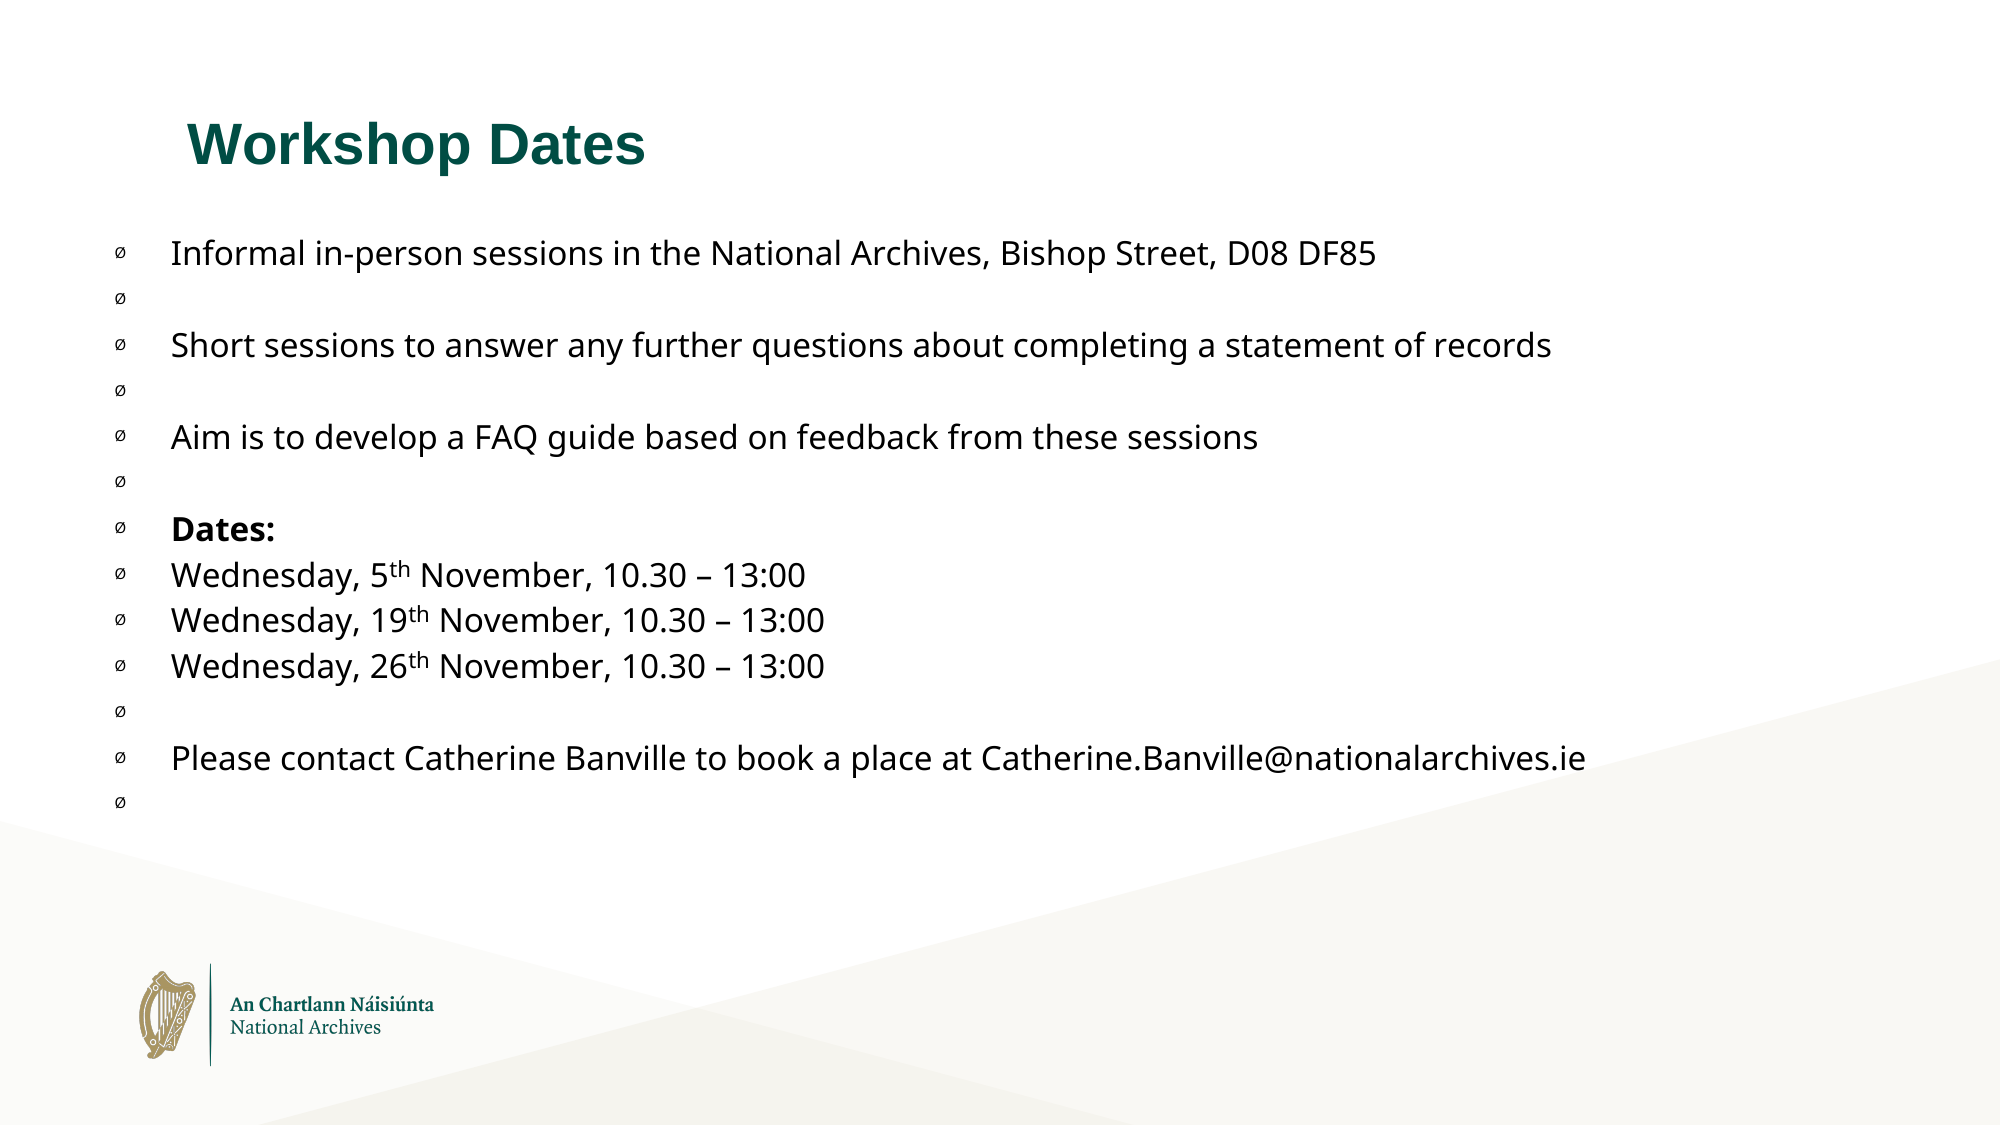

Workshop Dates
Informal in-person sessions in the National Archives, Bishop Street, D08 DF85
Short sessions to answer any further questions about completing a statement of records
Aim is to develop a FAQ guide based on feedback from these sessions
Dates:
Wednesday, 5th November, 10.30 – 13:00
Wednesday, 19th November, 10.30 – 13:00
Wednesday, 26th November, 10.30 – 13:00
Please contact Catherine Banville to book a place at Catherine.Banville@nationalarchives.ie